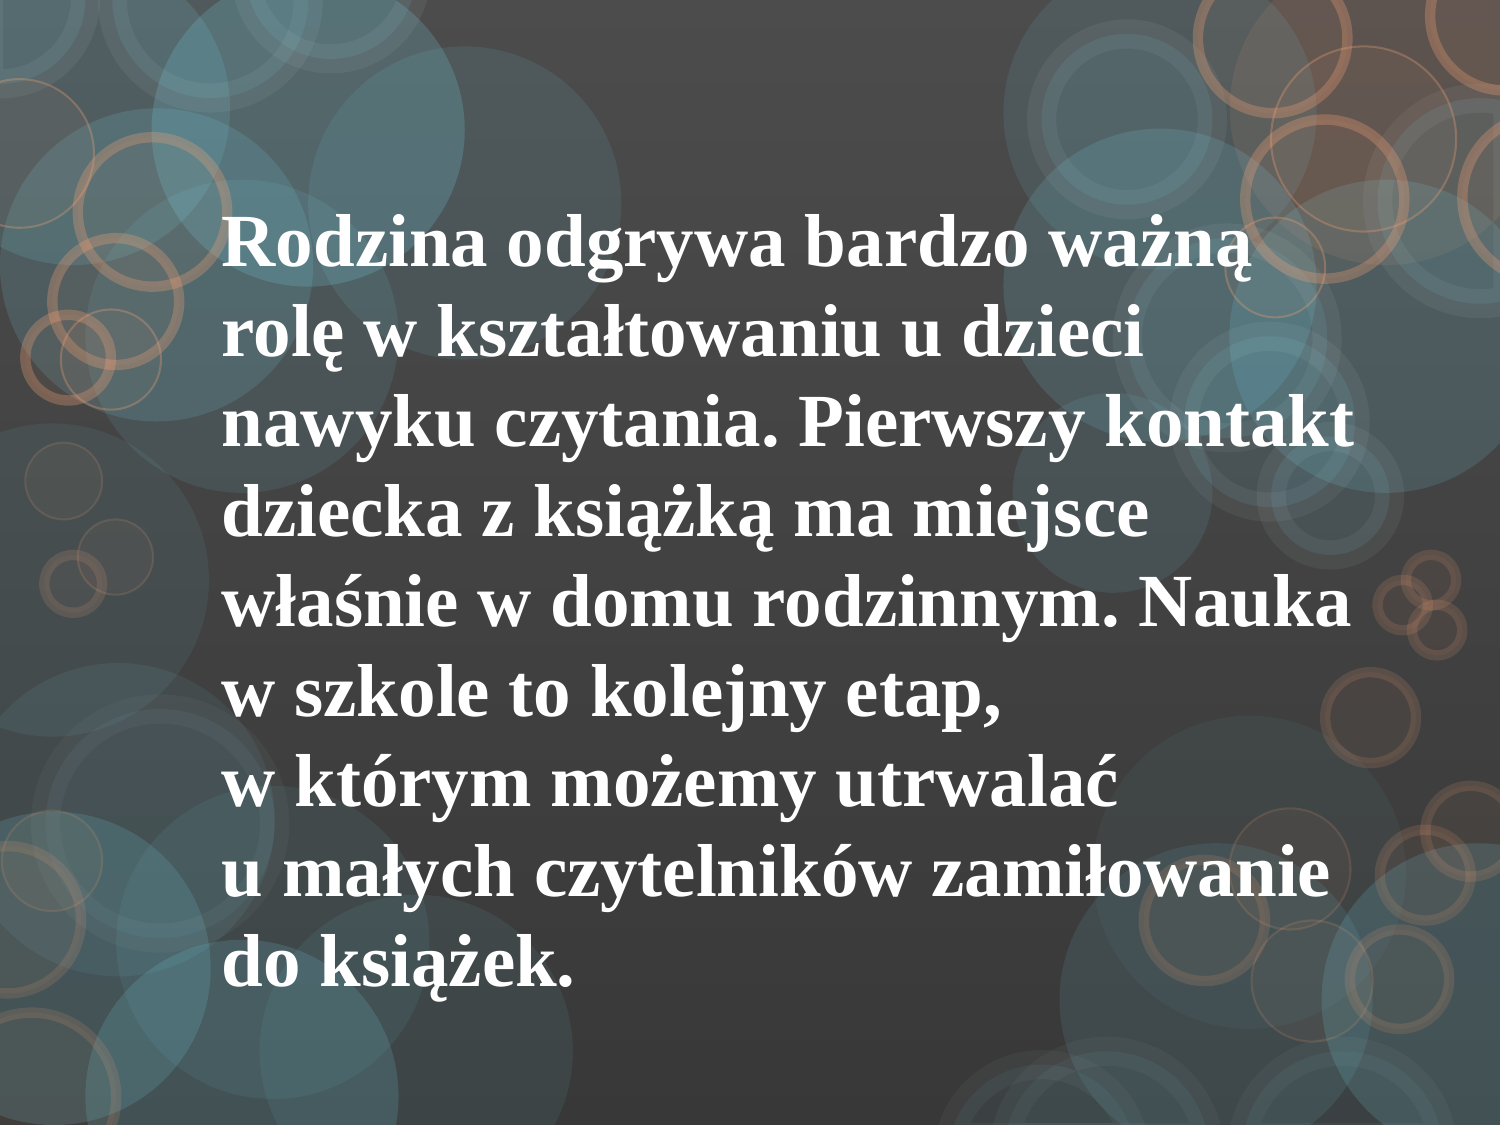

Rodzina odgrywa bardzo ważną rolę w kształtowaniu u dzieci nawyku czytania. Pierwszy kontakt dziecka z książką ma miejsce właśnie w domu rodzinnym. Nauka w szkole to kolejny etap, w którym możemy utrwalać u małych czytelników zamiłowanie do książek.